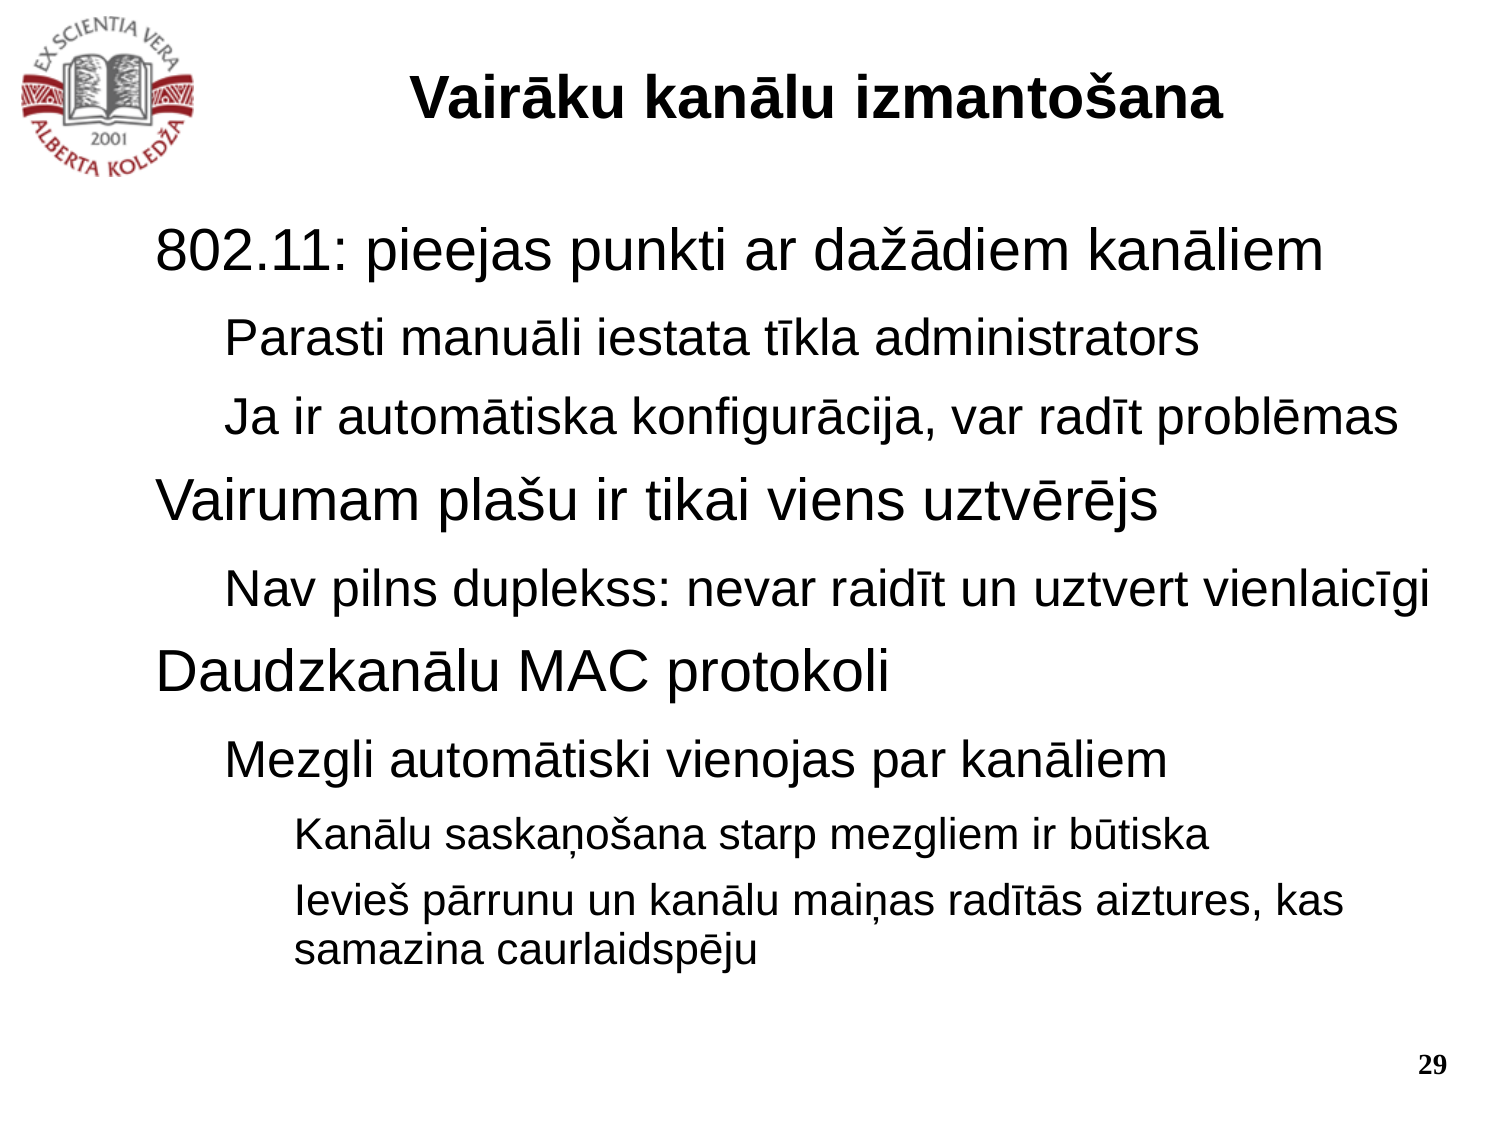

# Vairāku kanālu izmantošana
802.11: pieejas punkti ar dažādiem kanāliem
Parasti manuāli iestata tīkla administrators
Ja ir automātiska konfigurācija, var radīt problēmas
Vairumam plašu ir tikai viens uztvērējs
Nav pilns duplekss: nevar raidīt un uztvert vienlaicīgi
Daudzkanālu MAC protokoli
Mezgli automātiski vienojas par kanāliem
Kanālu saskaņošana starp mezgliem ir būtiska
Ievieš pārrunu un kanālu maiņas radītās aiztures, kas samazina caurlaidspēju